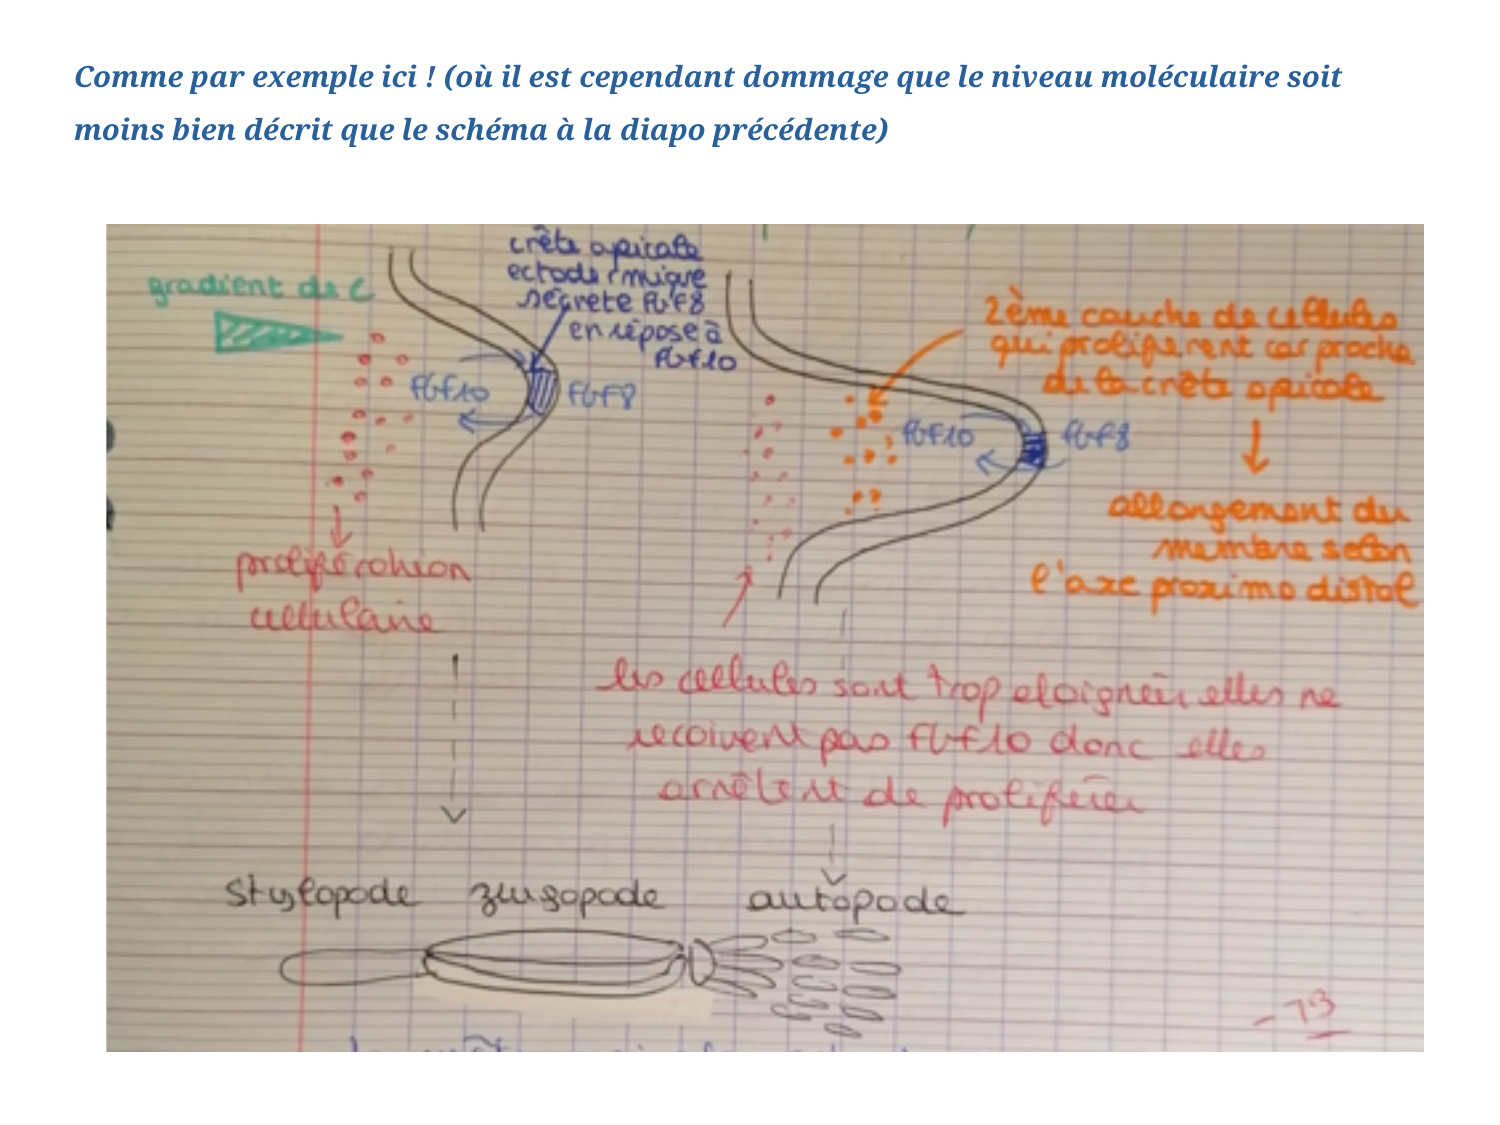

Comme par exemple ici ! (où il est cependant dommage que le niveau moléculaire soit moins bien décrit que le schéma à la diapo précédente)